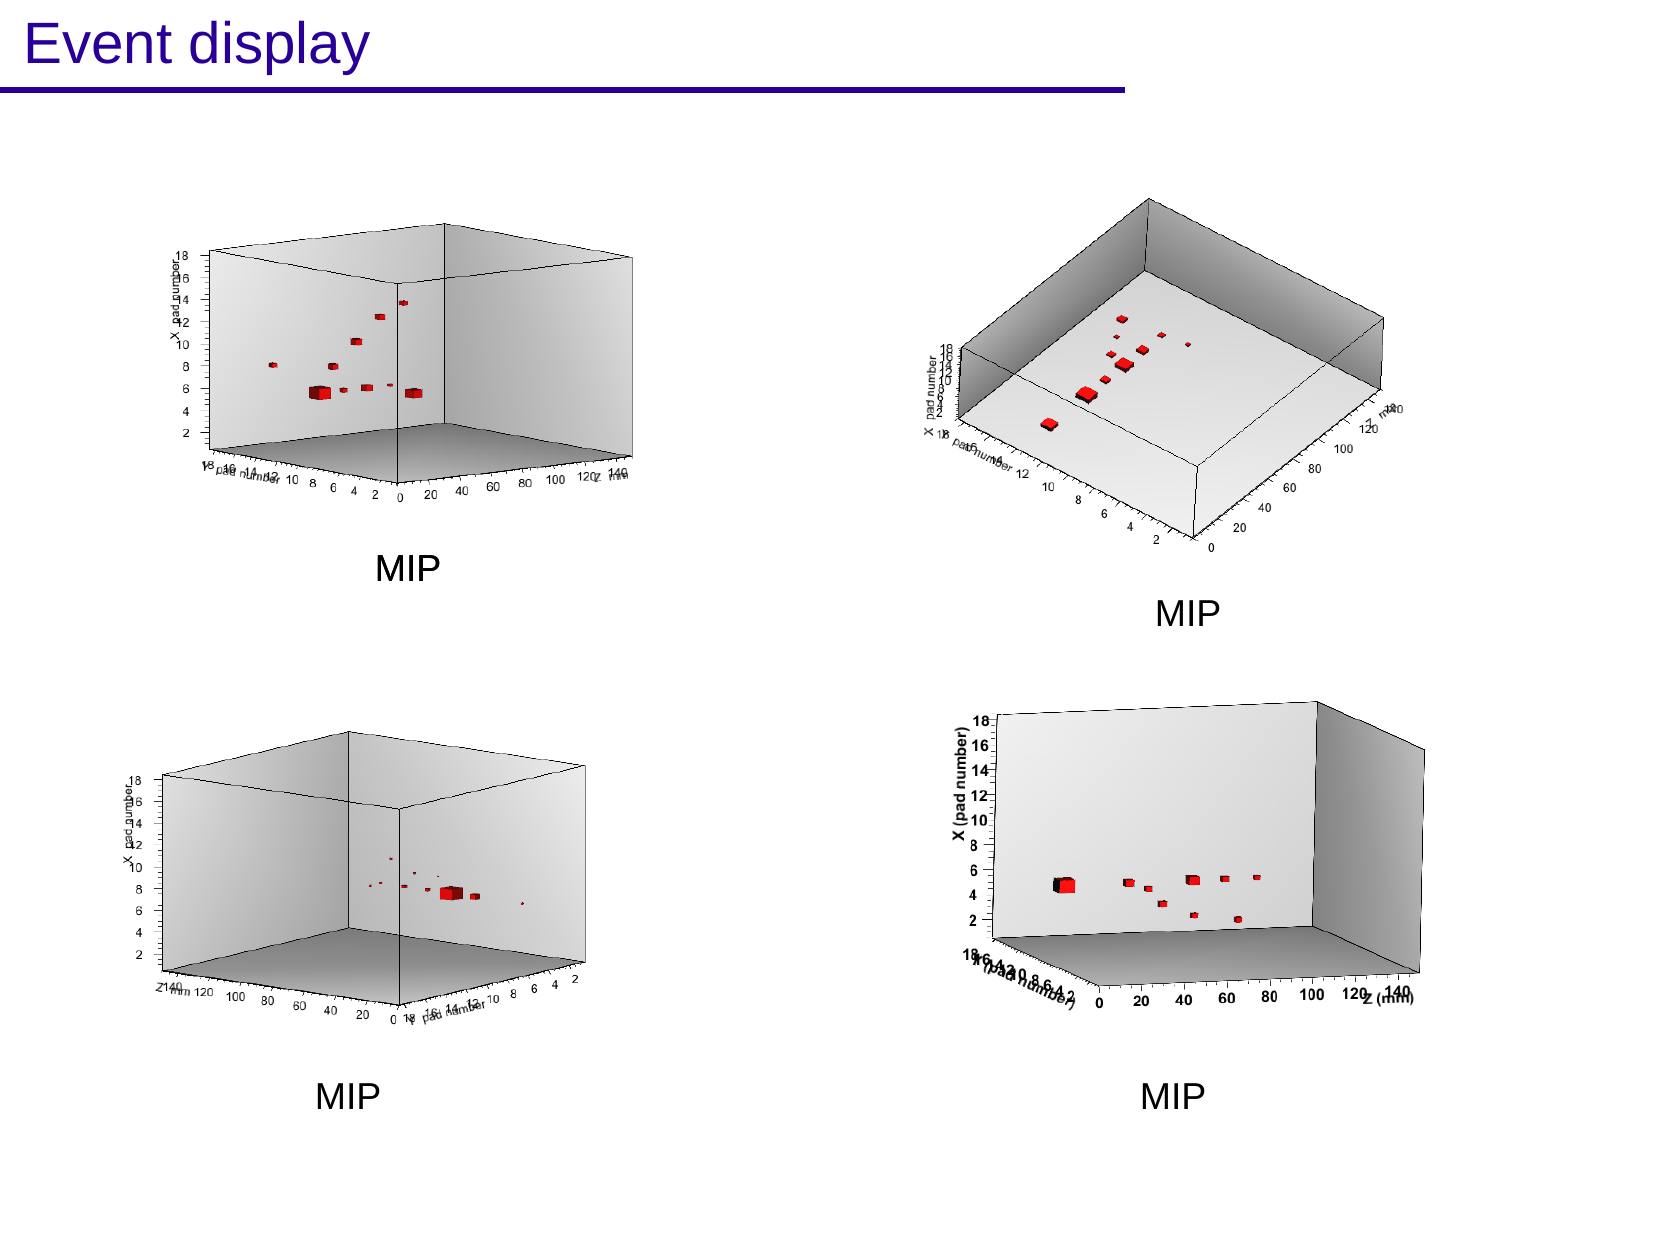

# Event display
MIP
MIP
MIP
MIP
MIP